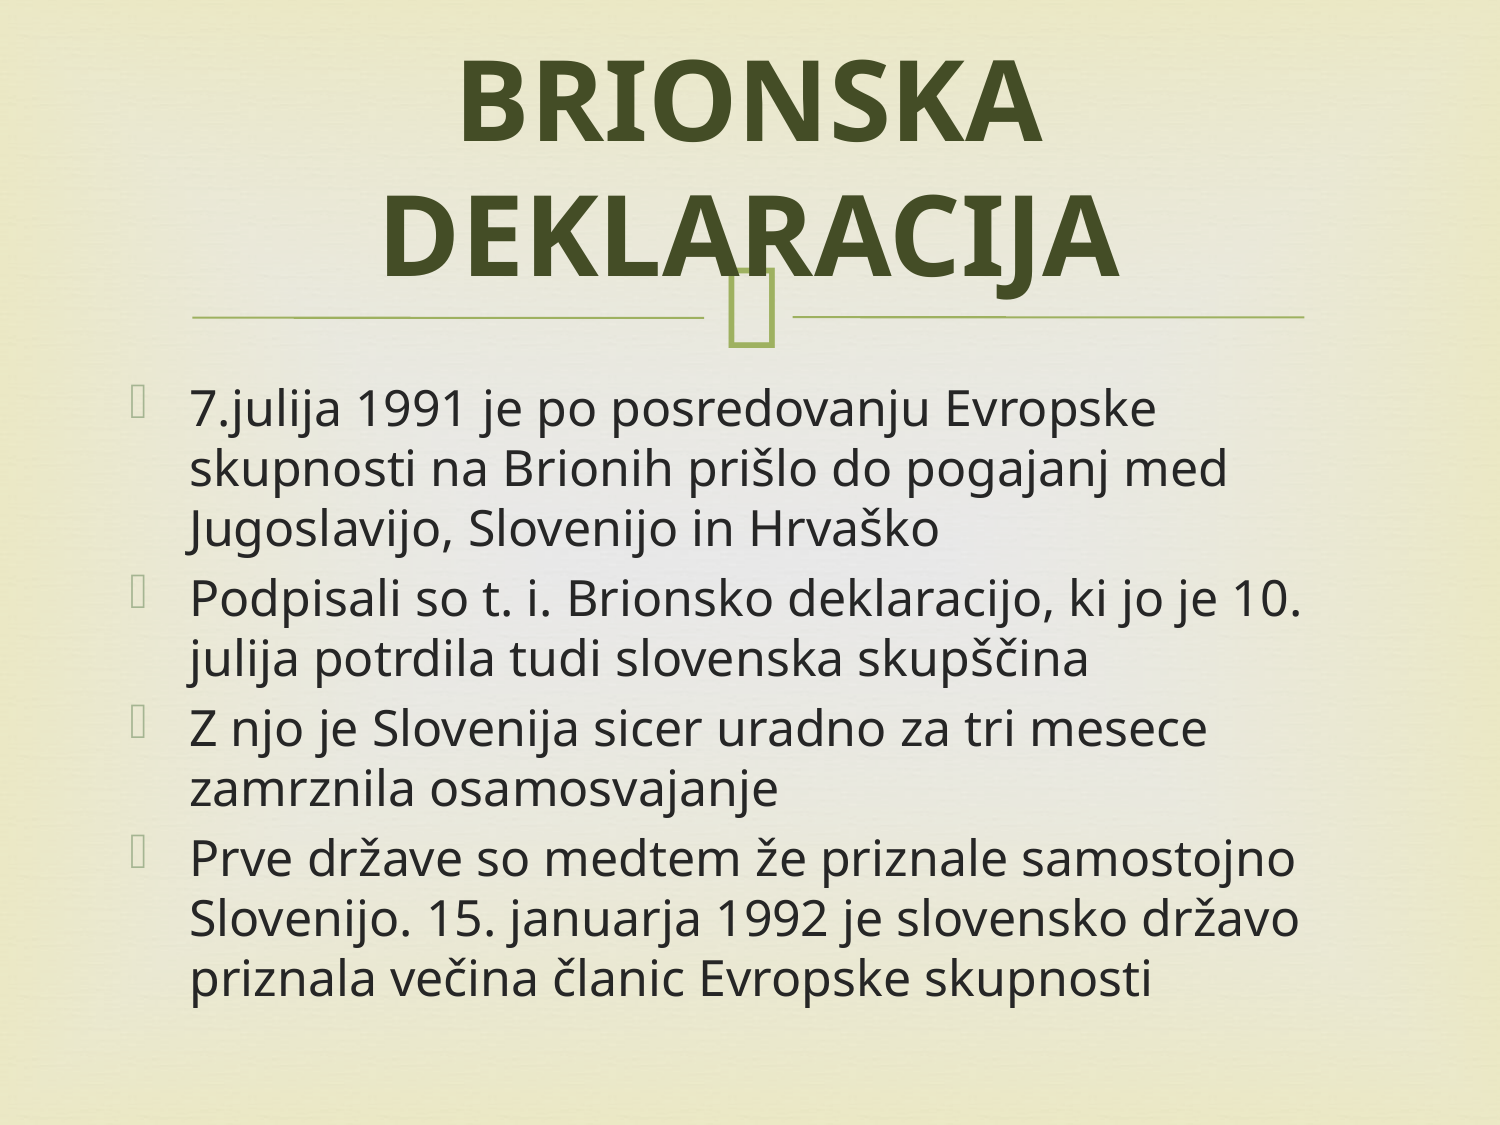

BRIONSKA DEKLARACIJA
# 7.julija 1991 je po posredovanju Evropske skupnosti na Brionih prišlo do pogajanj med Jugoslavijo, Slovenijo in Hrvaško
Podpisali so t. i. Brionsko deklaracijo, ki jo je 10. julija potrdila tudi slovenska skupščina
Z njo je Slovenija sicer uradno za tri mesece zamrznila osamosvajanje
Prve države so medtem že priznale samostojno Slovenijo. 15. januarja 1992 je slovensko državo priznala večina članic Evropske skupnosti